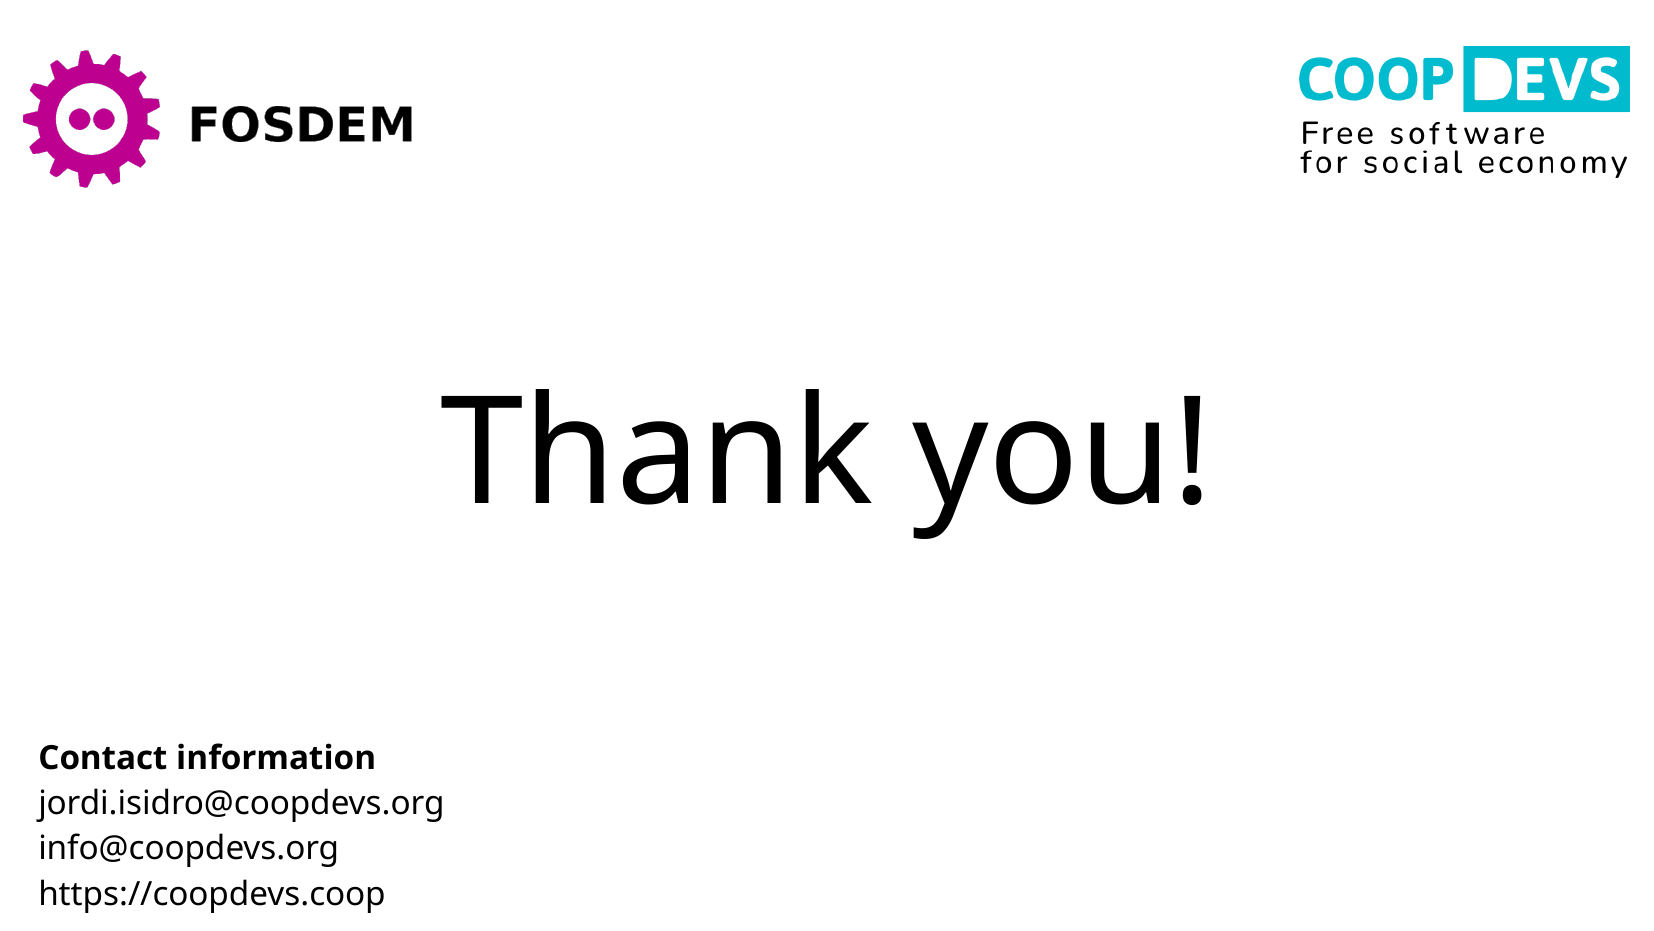

# Thank you!
Contact information
jordi.isidro@coopdevs.org
info@coopdevs.org
https://coopdevs.coop